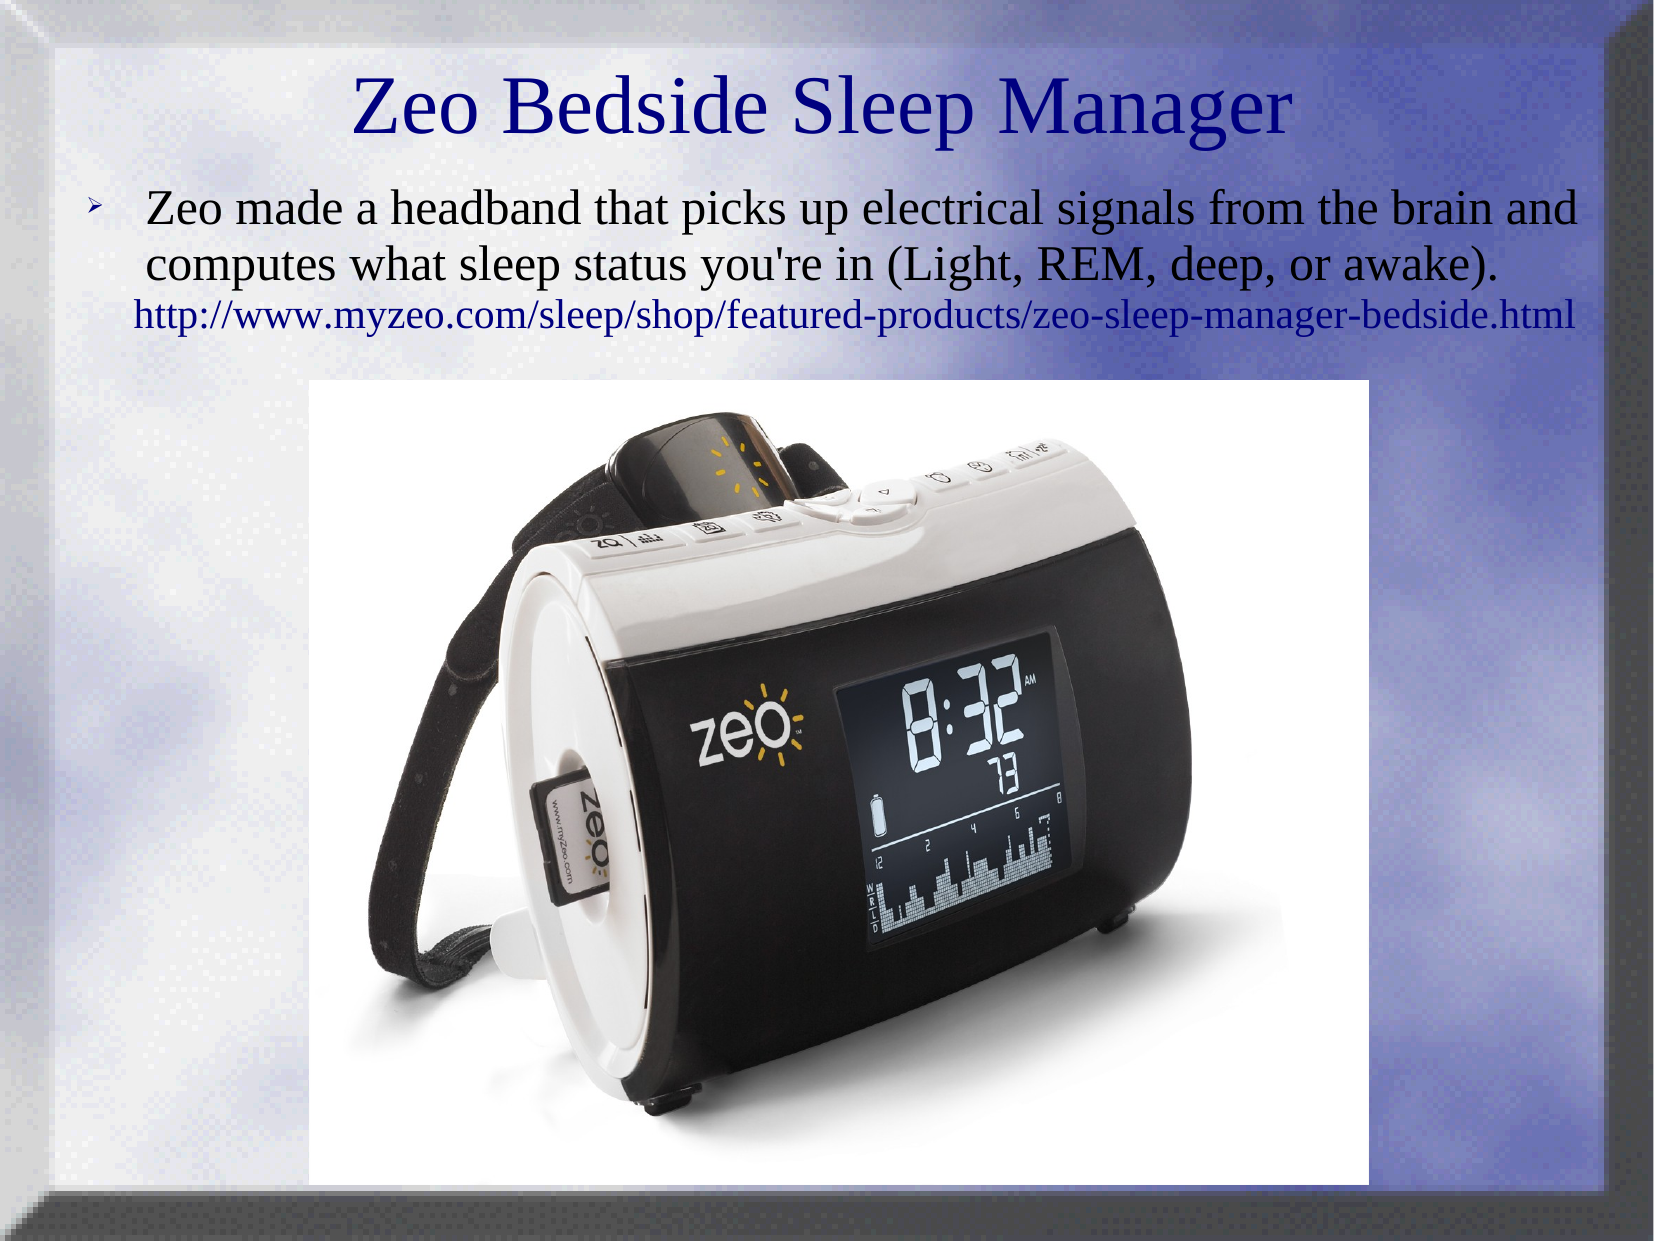

# Zeo Bedside Sleep Manager
Zeo made a headband that picks up electrical signals from the brain and computes what sleep status you're in (Light, REM, deep, or awake).
http://www.myzeo.com/sleep/shop/featured-products/zeo-sleep-manager-bedside.html